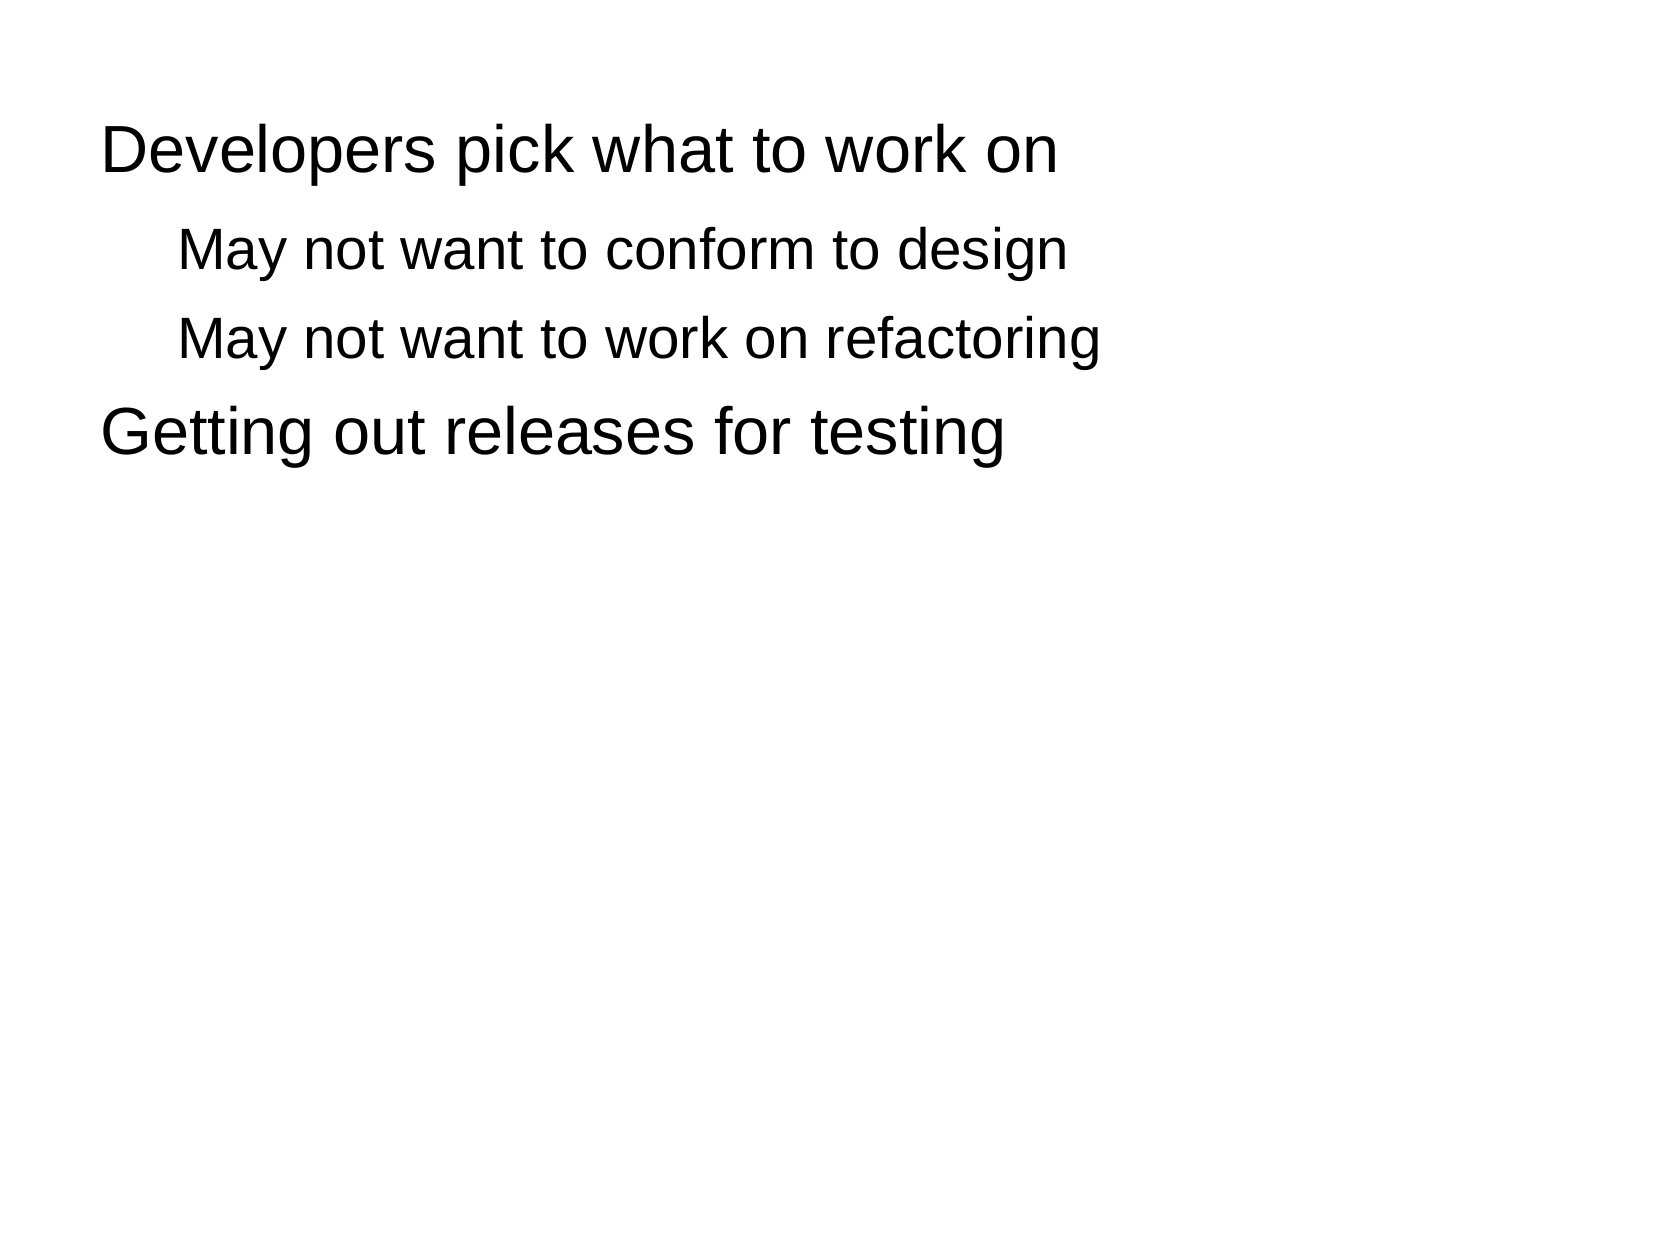

# Developers pick what to work on
May not want to conform to design
May not want to work on refactoring
Getting out releases for testing